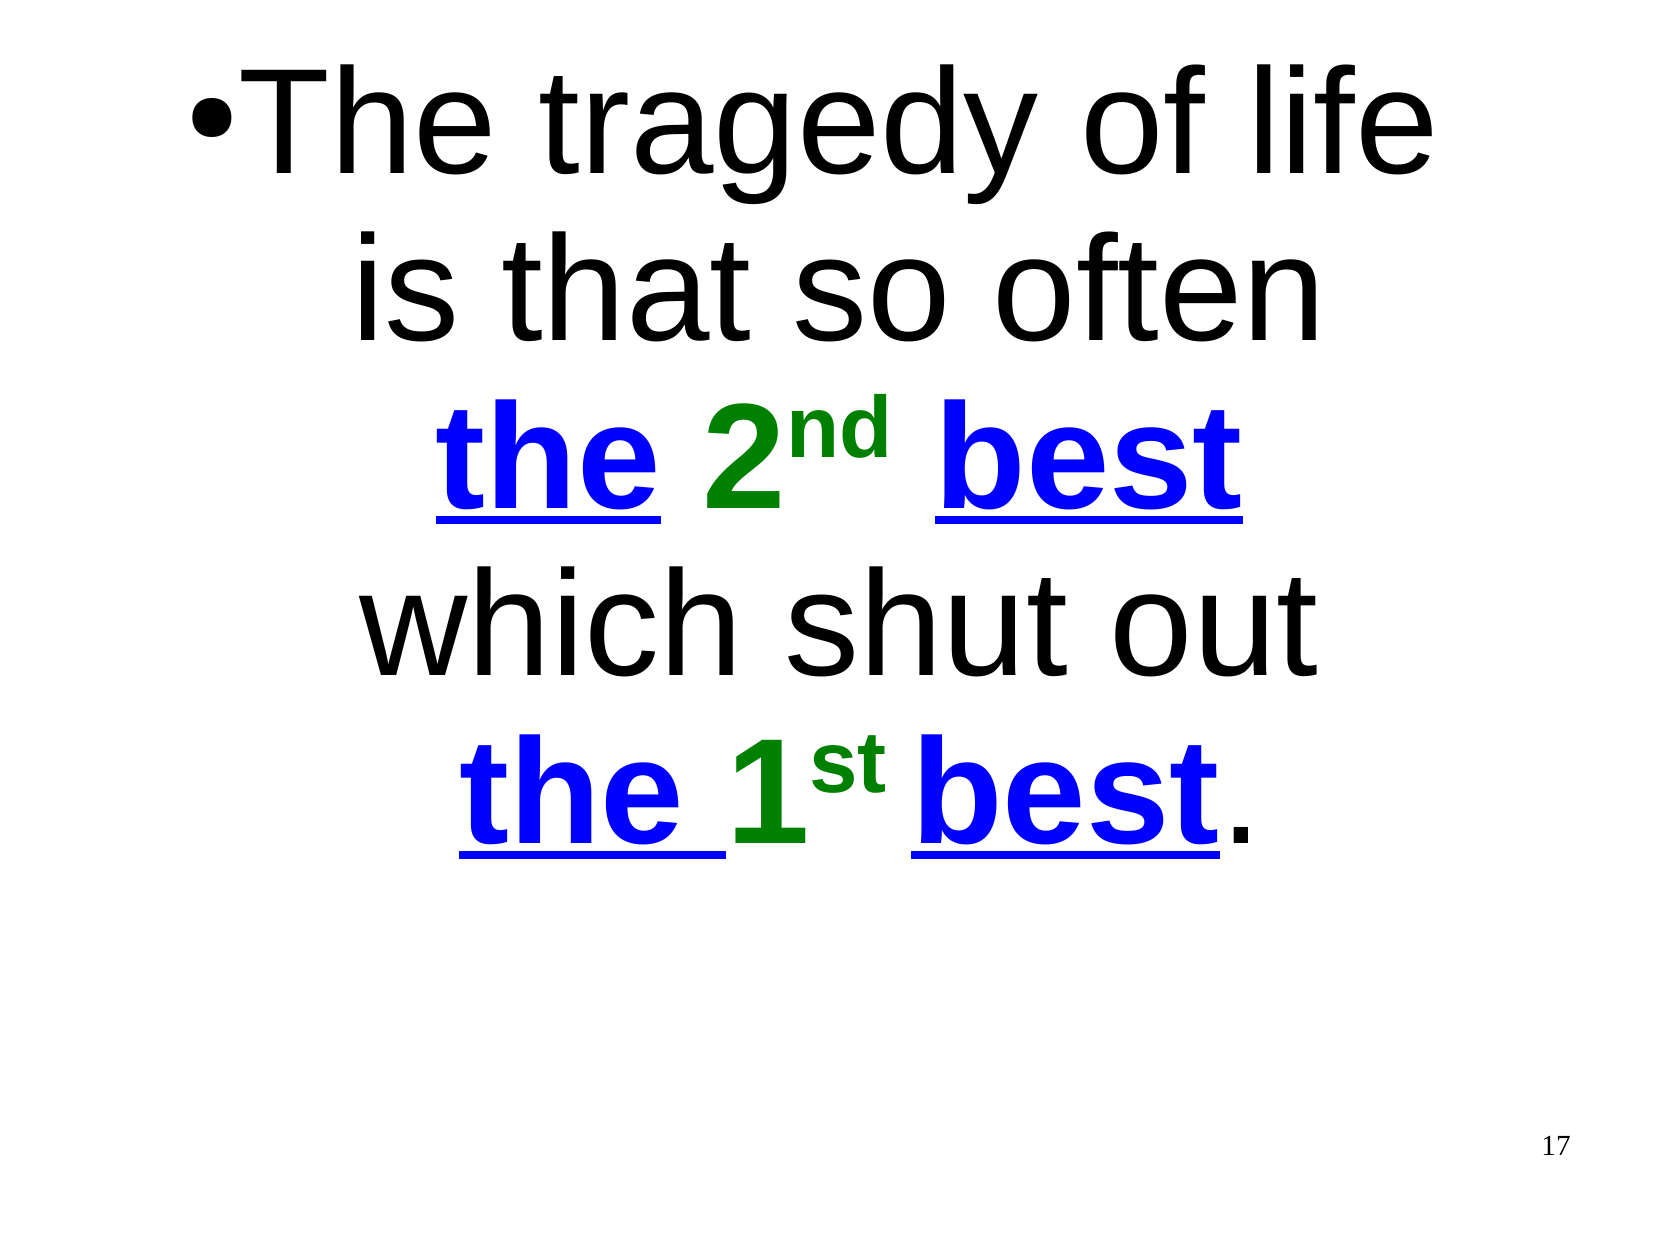

# The tragedy of life is that so often the 2nd best which shut out the 1st best.
17